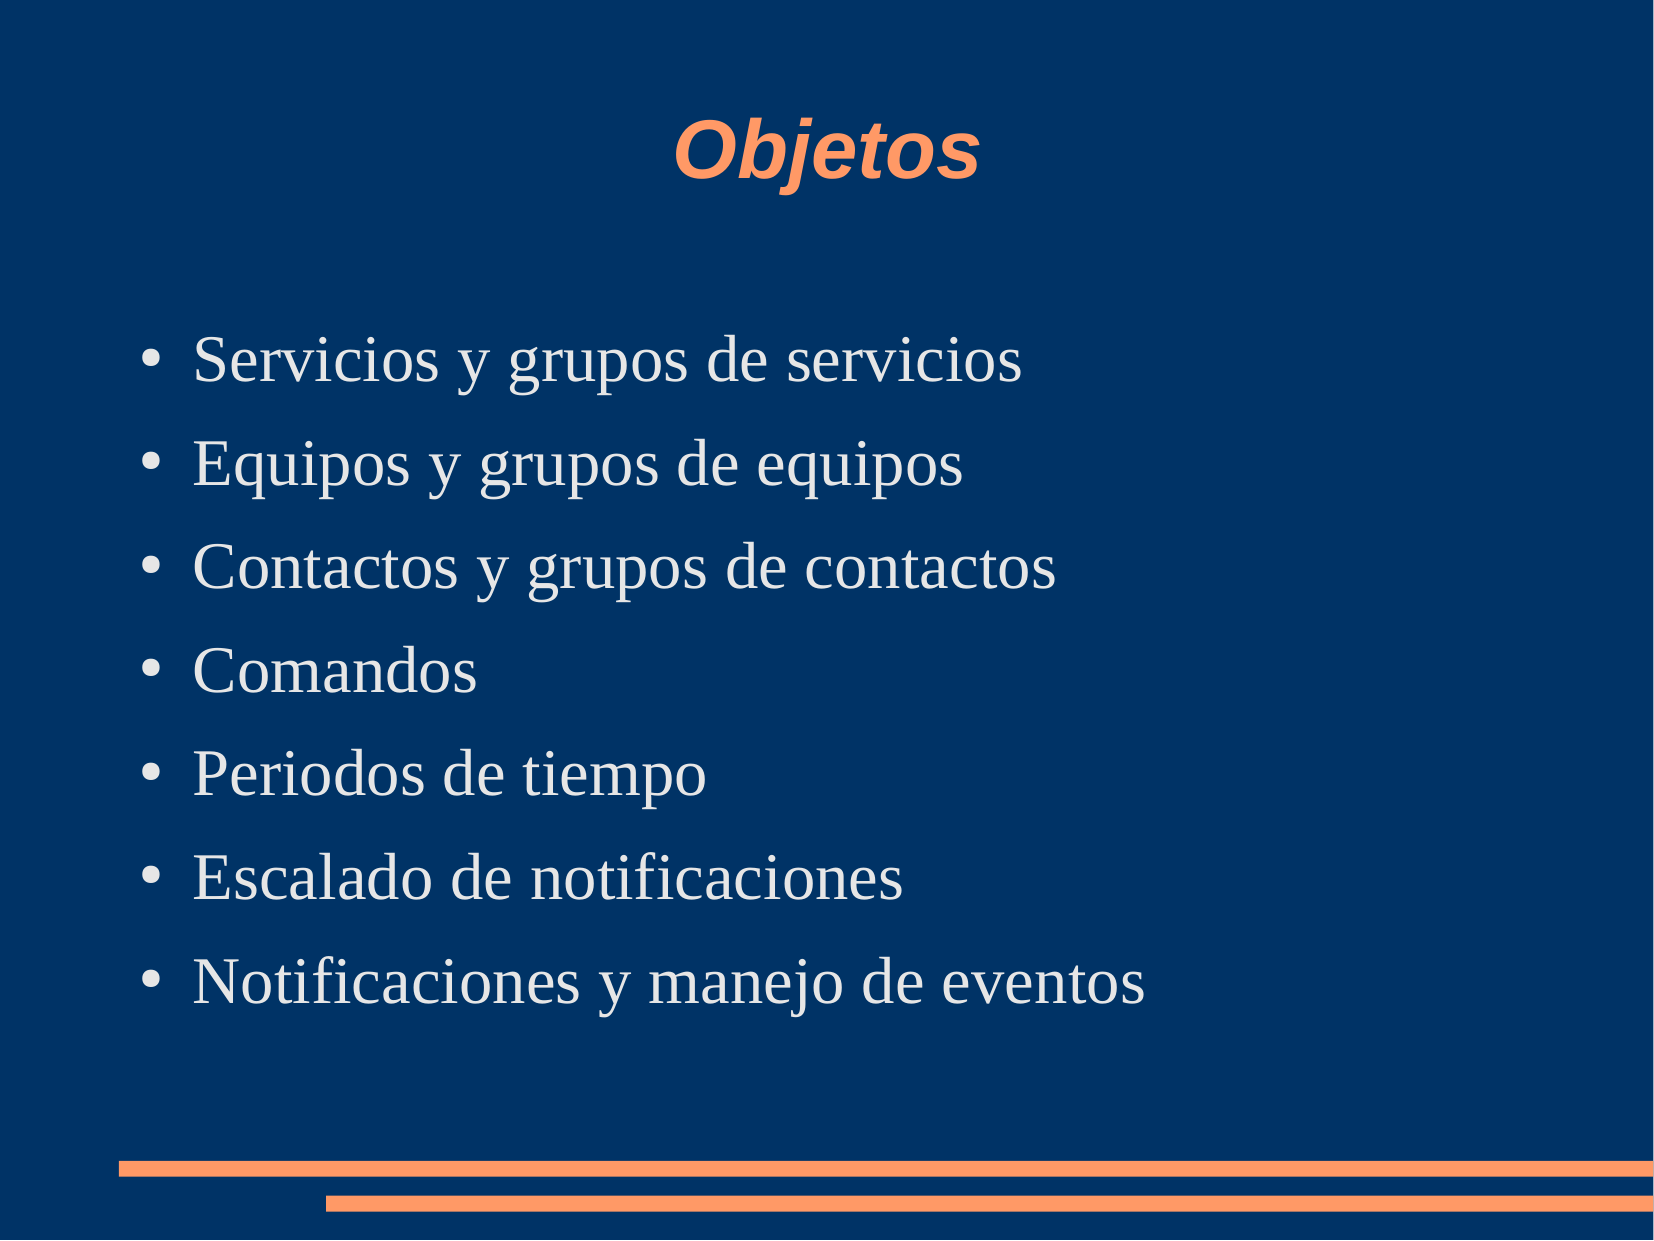

# Objetos
Servicios y grupos de servicios
Equipos y grupos de equipos
Contactos y grupos de contactos
Comandos
Periodos de tiempo
Escalado de notificaciones
Notificaciones y manejo de eventos